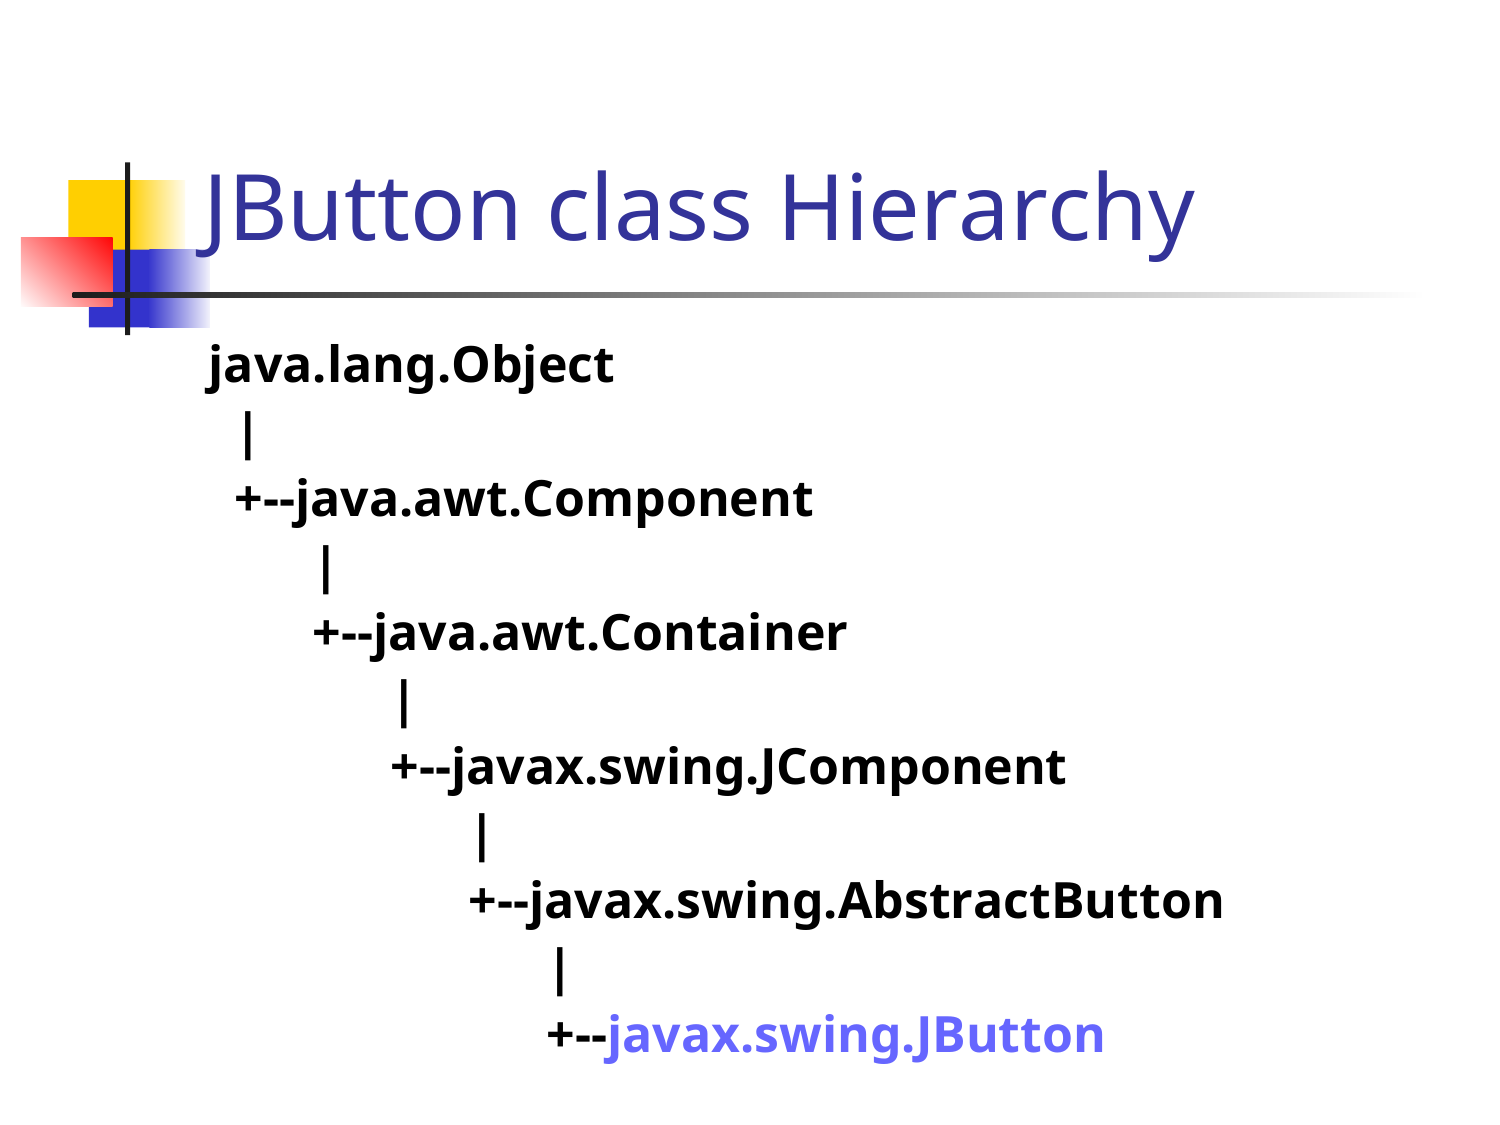

# JButton class Hierarchy
java.lang.Object
 |
 +--java.awt.Component
 |
 +--java.awt.Container
 |
 +--javax.swing.JComponent
 |
 +--javax.swing.AbstractButton
 |
 +--javax.swing.JButton